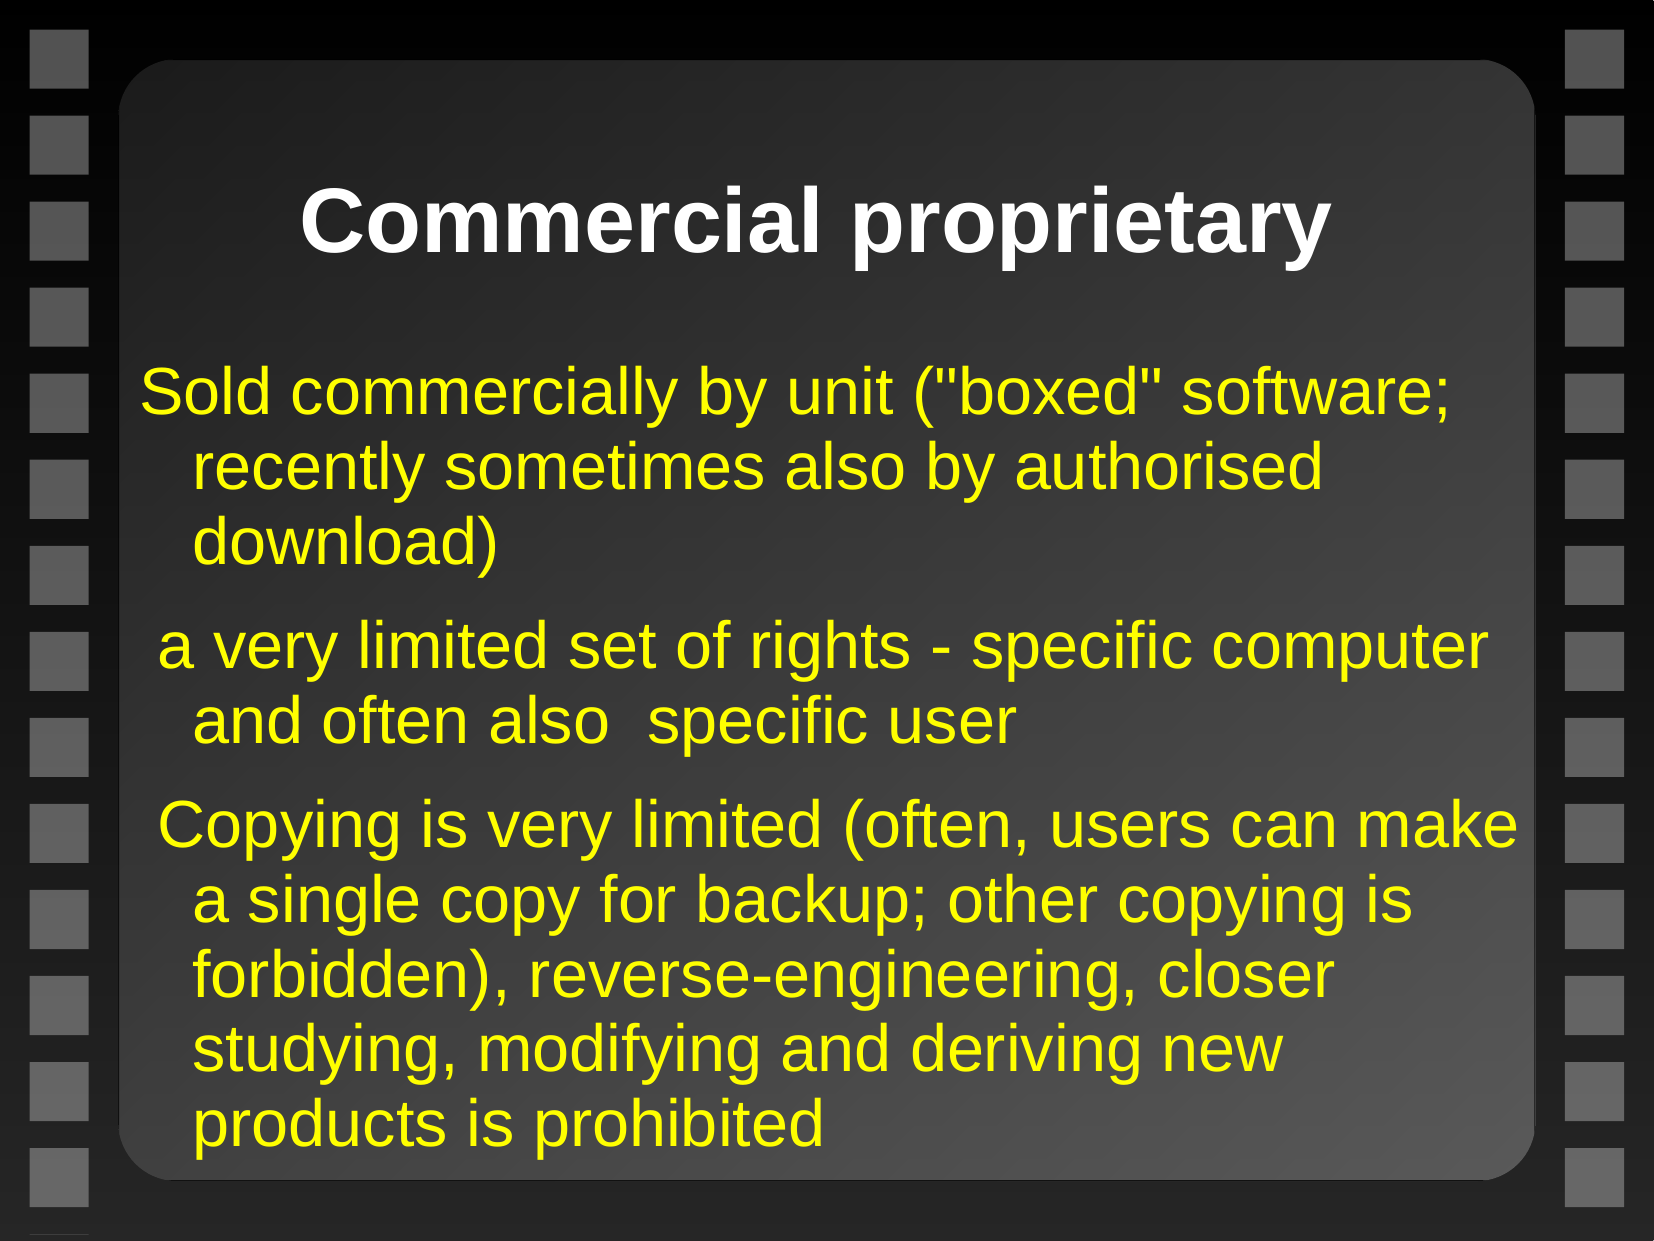

# Commercial proprietary
Sold commercially by unit ("boxed" software; recently sometimes also by authorised download)
 a very limited set of rights - specific computer and often also specific user
 Copying is very limited (often, users can make a single copy for backup; other copying is forbidden), reverse-engineering, closer studying, modifying and deriving new products is prohibited